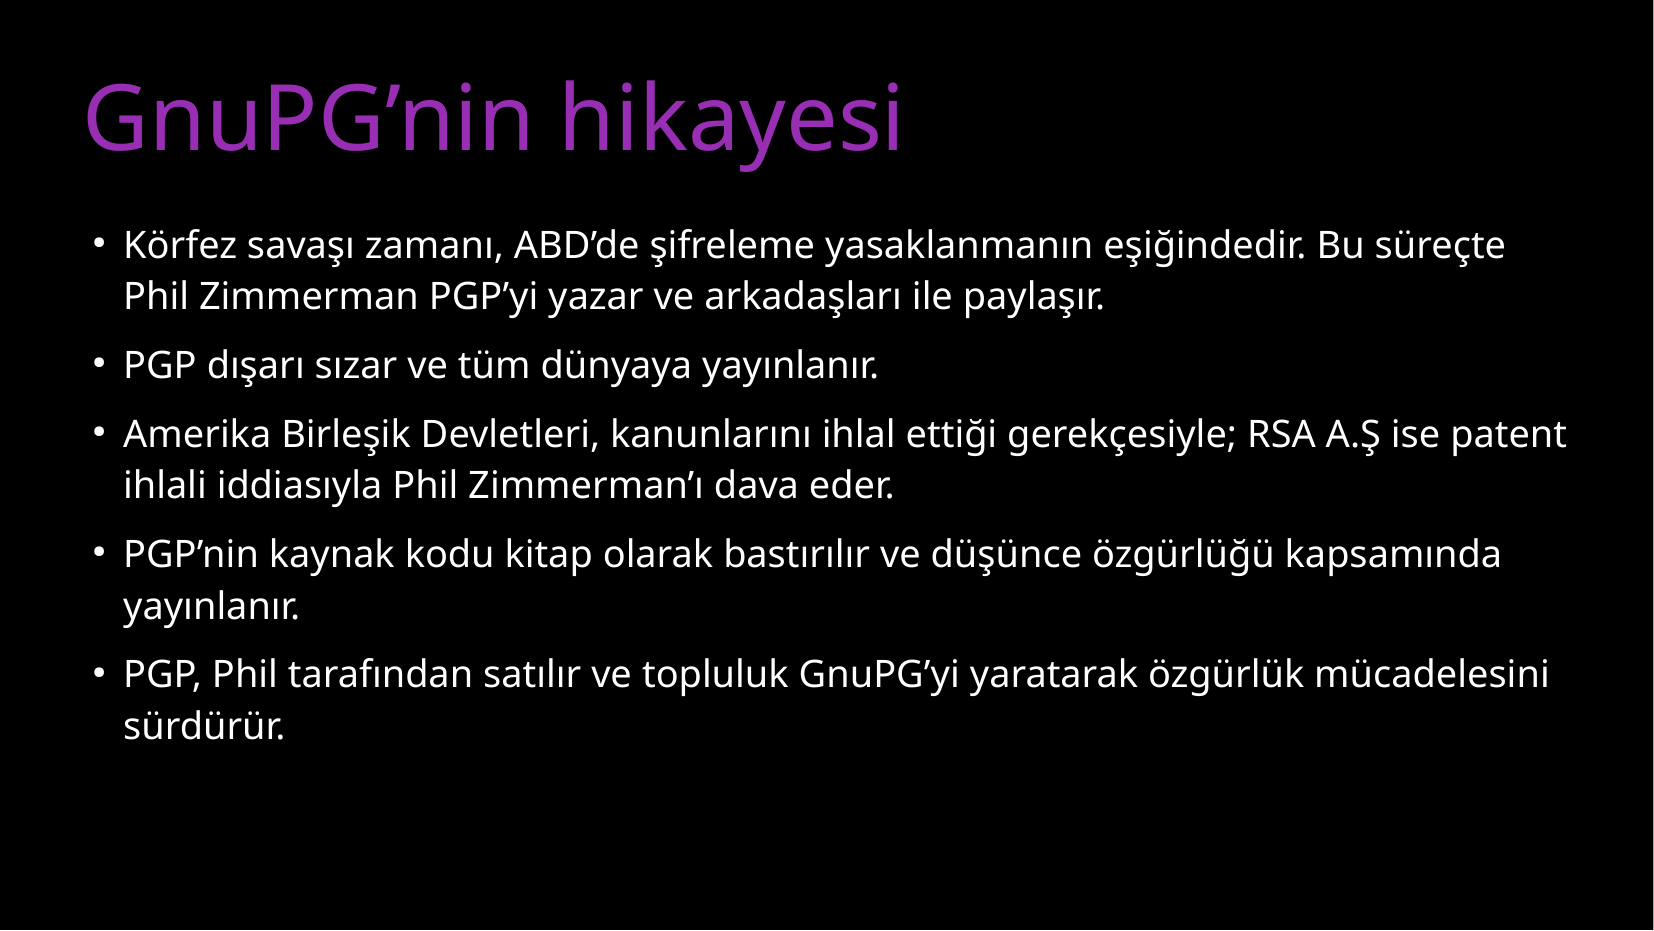

# GnuPG’nin hikayesi
Körfez savaşı zamanı, ABD’de şifreleme yasaklanmanın eşiğindedir. Bu süreçte Phil Zimmerman PGP’yi yazar ve arkadaşları ile paylaşır.
PGP dışarı sızar ve tüm dünyaya yayınlanır.
Amerika Birleşik Devletleri, kanunlarını ihlal ettiği gerekçesiyle; RSA A.Ş ise patent ihlali iddiasıyla Phil Zimmerman’ı dava eder.
PGP’nin kaynak kodu kitap olarak bastırılır ve düşünce özgürlüğü kapsamında yayınlanır.
PGP, Phil tarafından satılır ve topluluk GnuPG’yi yaratarak özgürlük mücadelesini sürdürür.